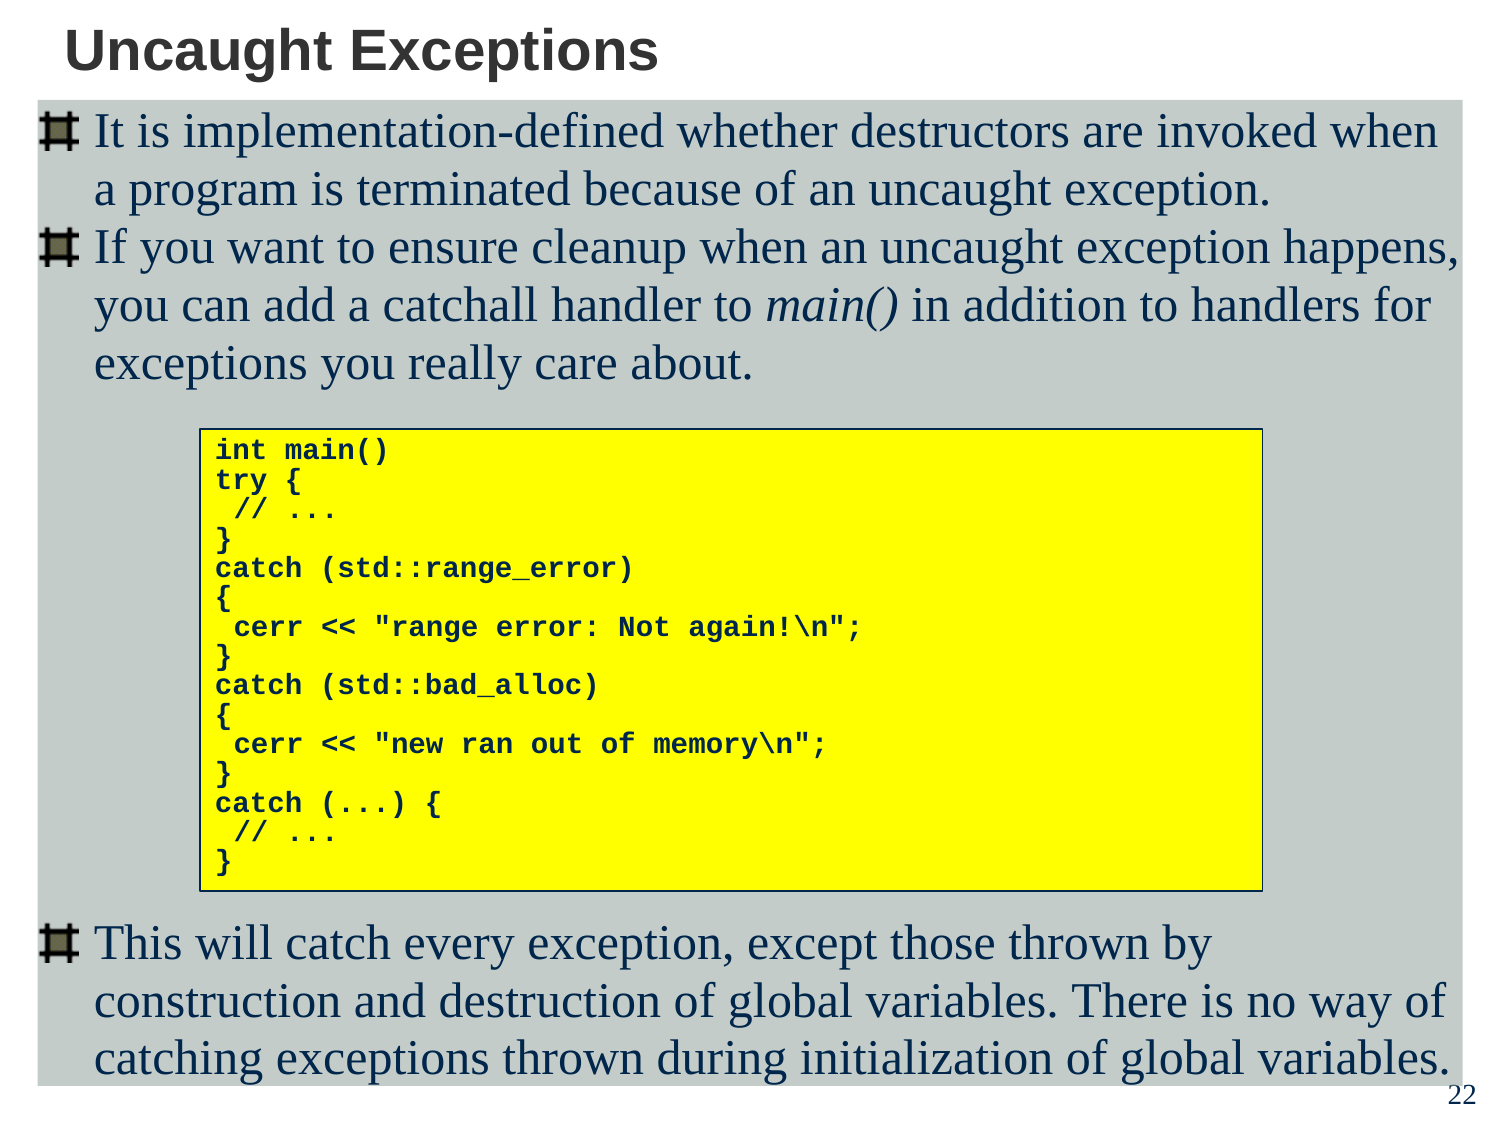

# Uncaught Exceptions
It is implementation-defined whether destructors are invoked when a program is terminated because of an uncaught exception.
If you want to ensure cleanup when an uncaught exception happens, you can add a catchall handler to main() in addition to handlers for exceptions you really care about.
This will catch every exception, except those thrown by construction and destruction of global variables. There is no way of catching exceptions thrown during initialization of global variables.
int main()
try {
	// ...
}
catch (std::range_error)
{
	cerr << "range error: Not again!\n";
}
catch (std::bad_alloc)
{
	cerr << "new ran out of memory\n";
}
catch (...) {
	// ...
}